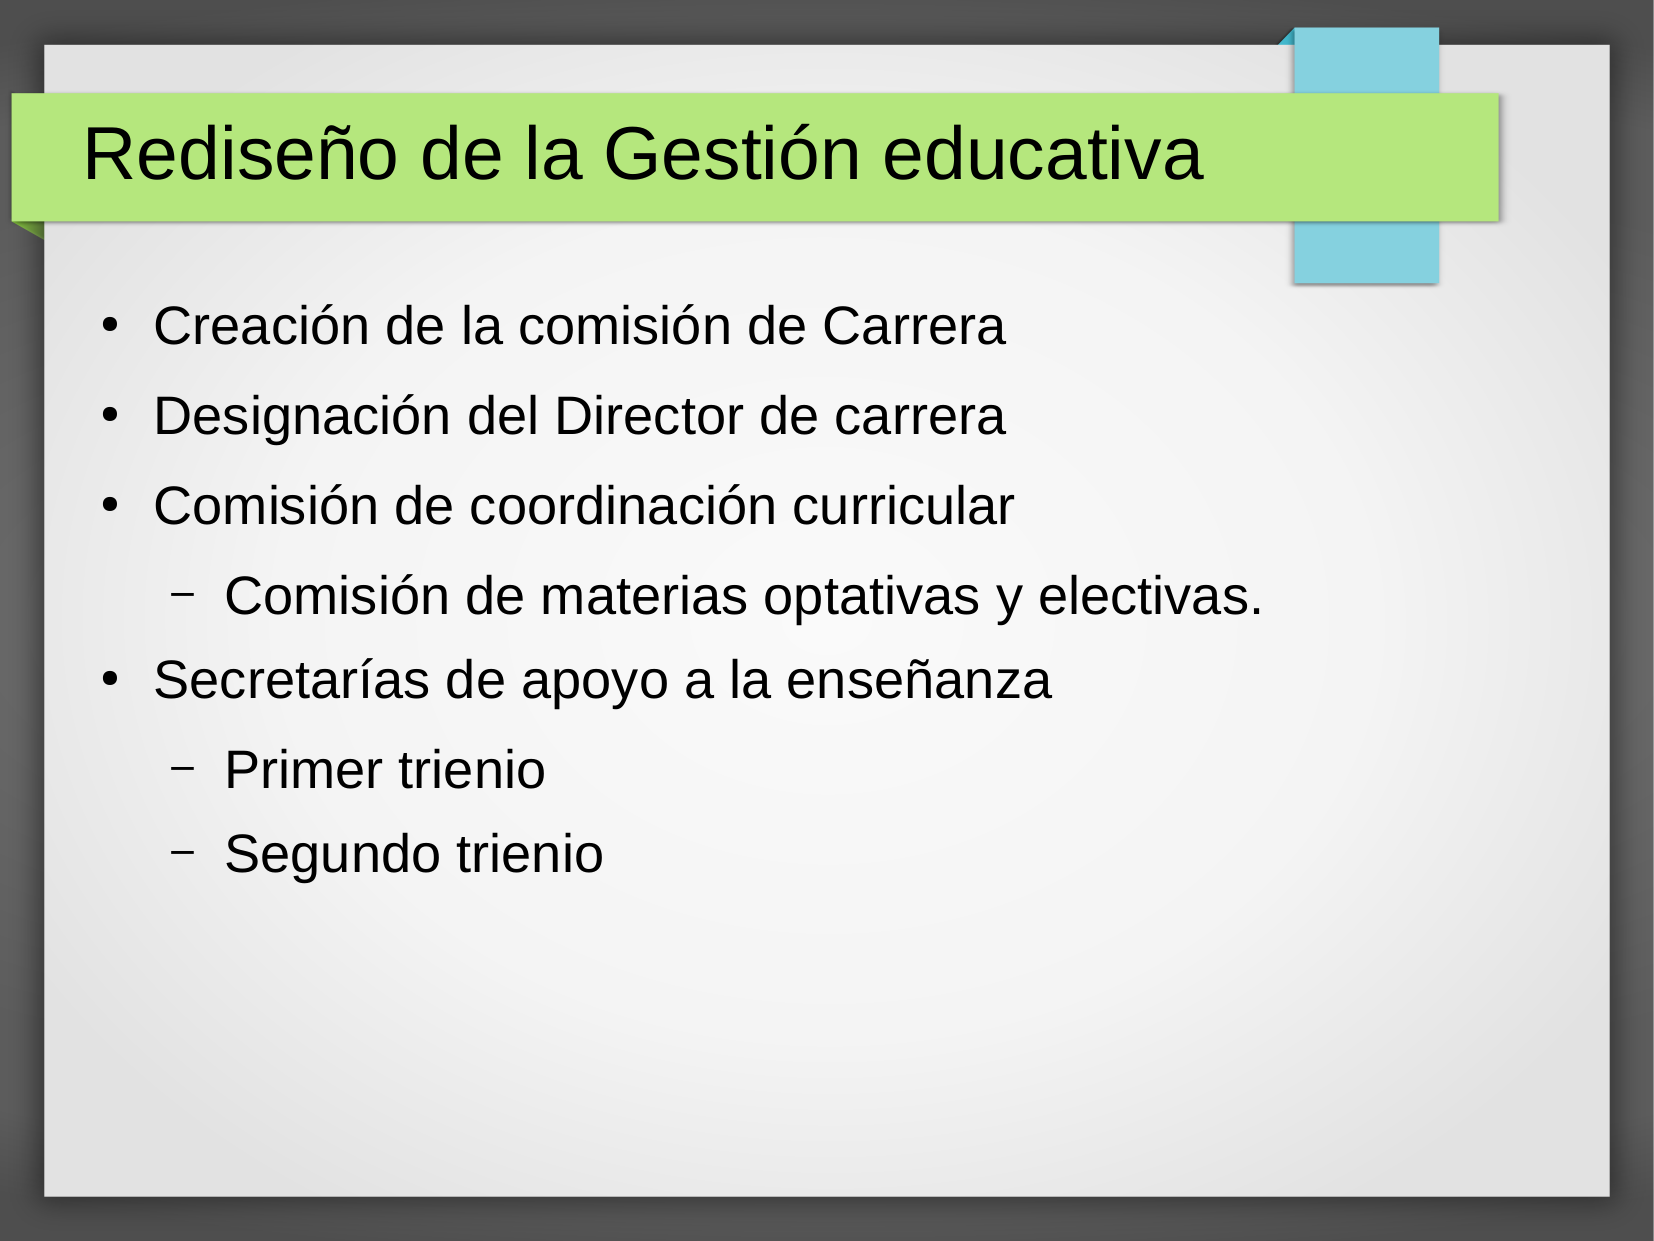

# Rediseño de la Gestión educativa
Creación de la comisión de Carrera
Designación del Director de carrera
Comisión de coordinación curricular
Comisión de materias optativas y electivas.
Secretarías de apoyo a la enseñanza
Primer trienio
Segundo trienio